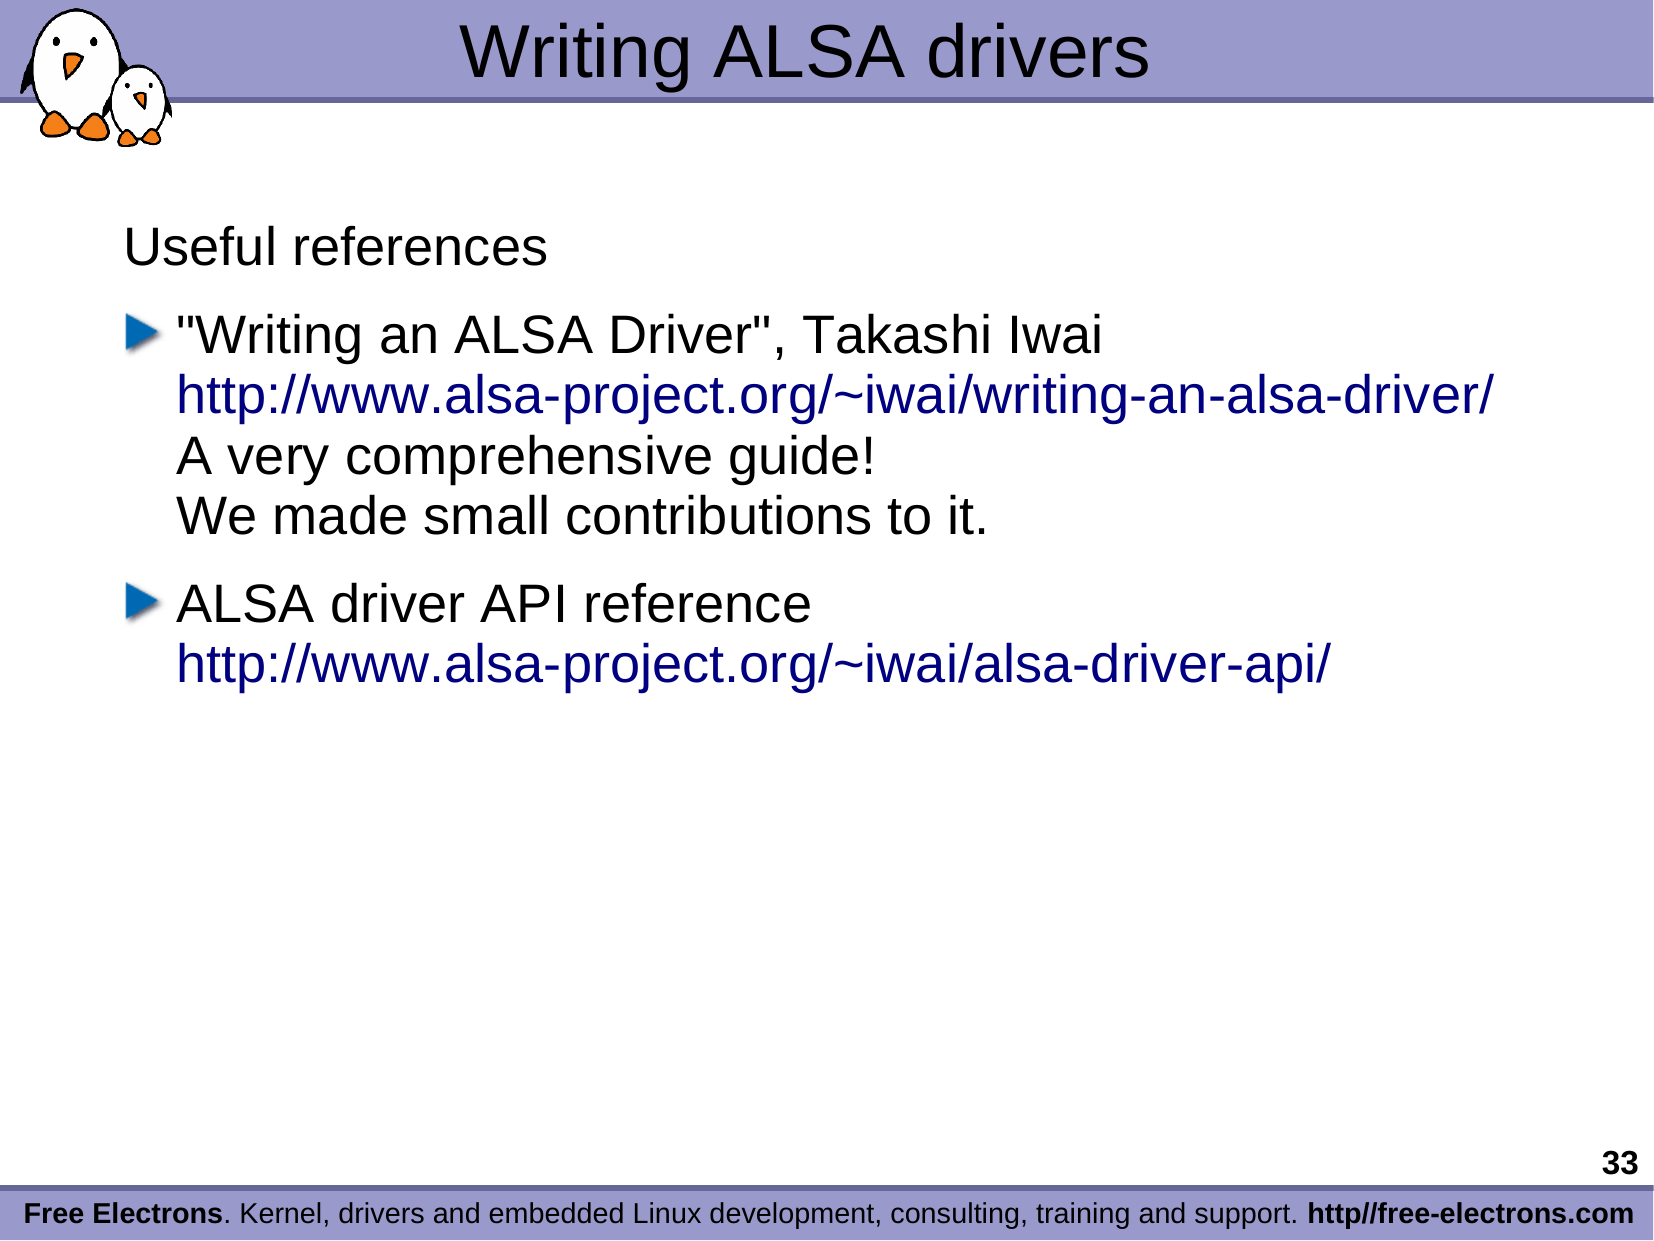

# Writing ALSA drivers
Useful references
"Writing an ALSA Driver", Takashi Iwai
http://www.alsa-project.org/~iwai/writing-an-alsa-driver/
A very comprehensive guide!
We made small contributions to it.
ALSA driver API reference
http://www.alsa-project.org/~iwai/alsa-driver-api/